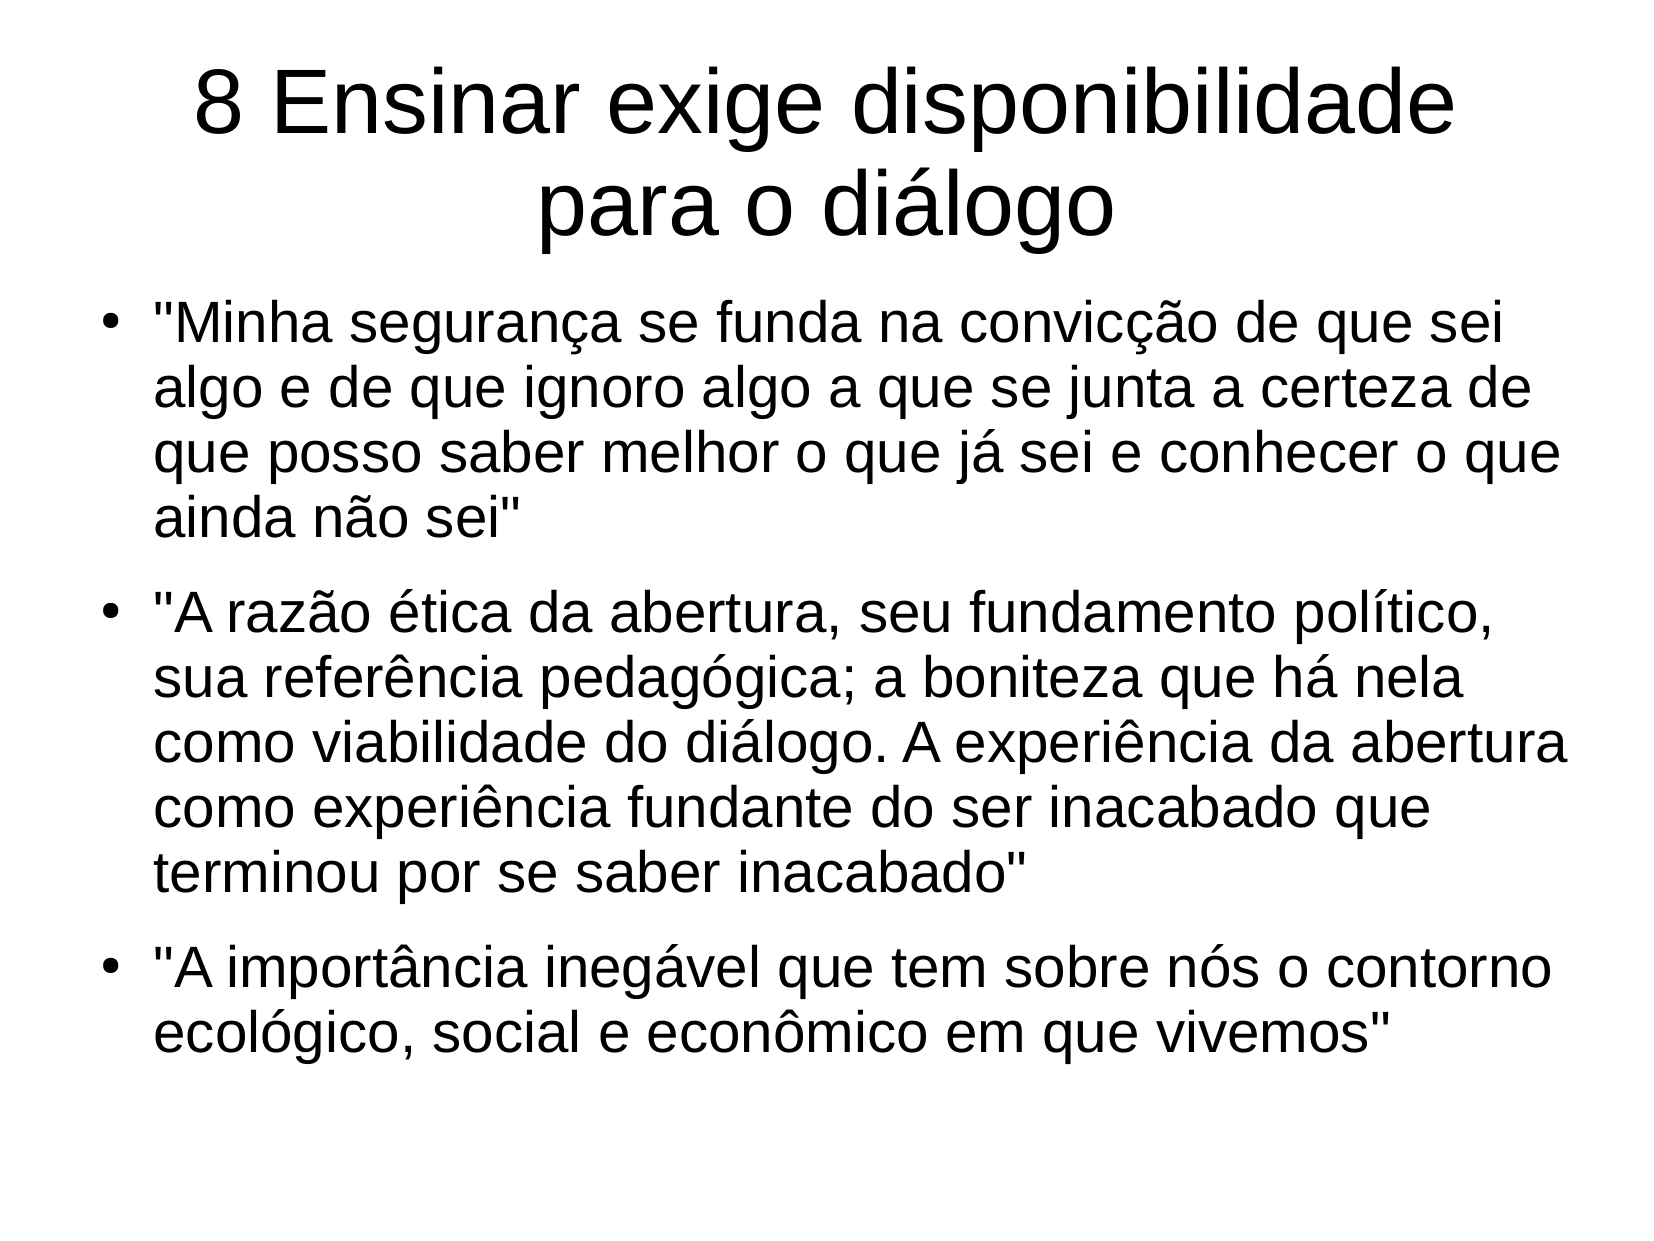

# 8 Ensinar exige disponibilidade para o diálogo
"Minha segurança se funda na convicção de que sei algo e de que ignoro algo a que se junta a certeza de que posso saber melhor o que já sei e conhecer o que ainda não sei"
"A razão ética da abertura, seu fundamento político, sua referência pedagógica; a boniteza que há nela como viabilidade do diálogo. A experiência da abertura como experiência fundante do ser inacabado que terminou por se saber inacabado"
"A importância inegável que tem sobre nós o contorno ecológico, social e econômico em que vivemos"